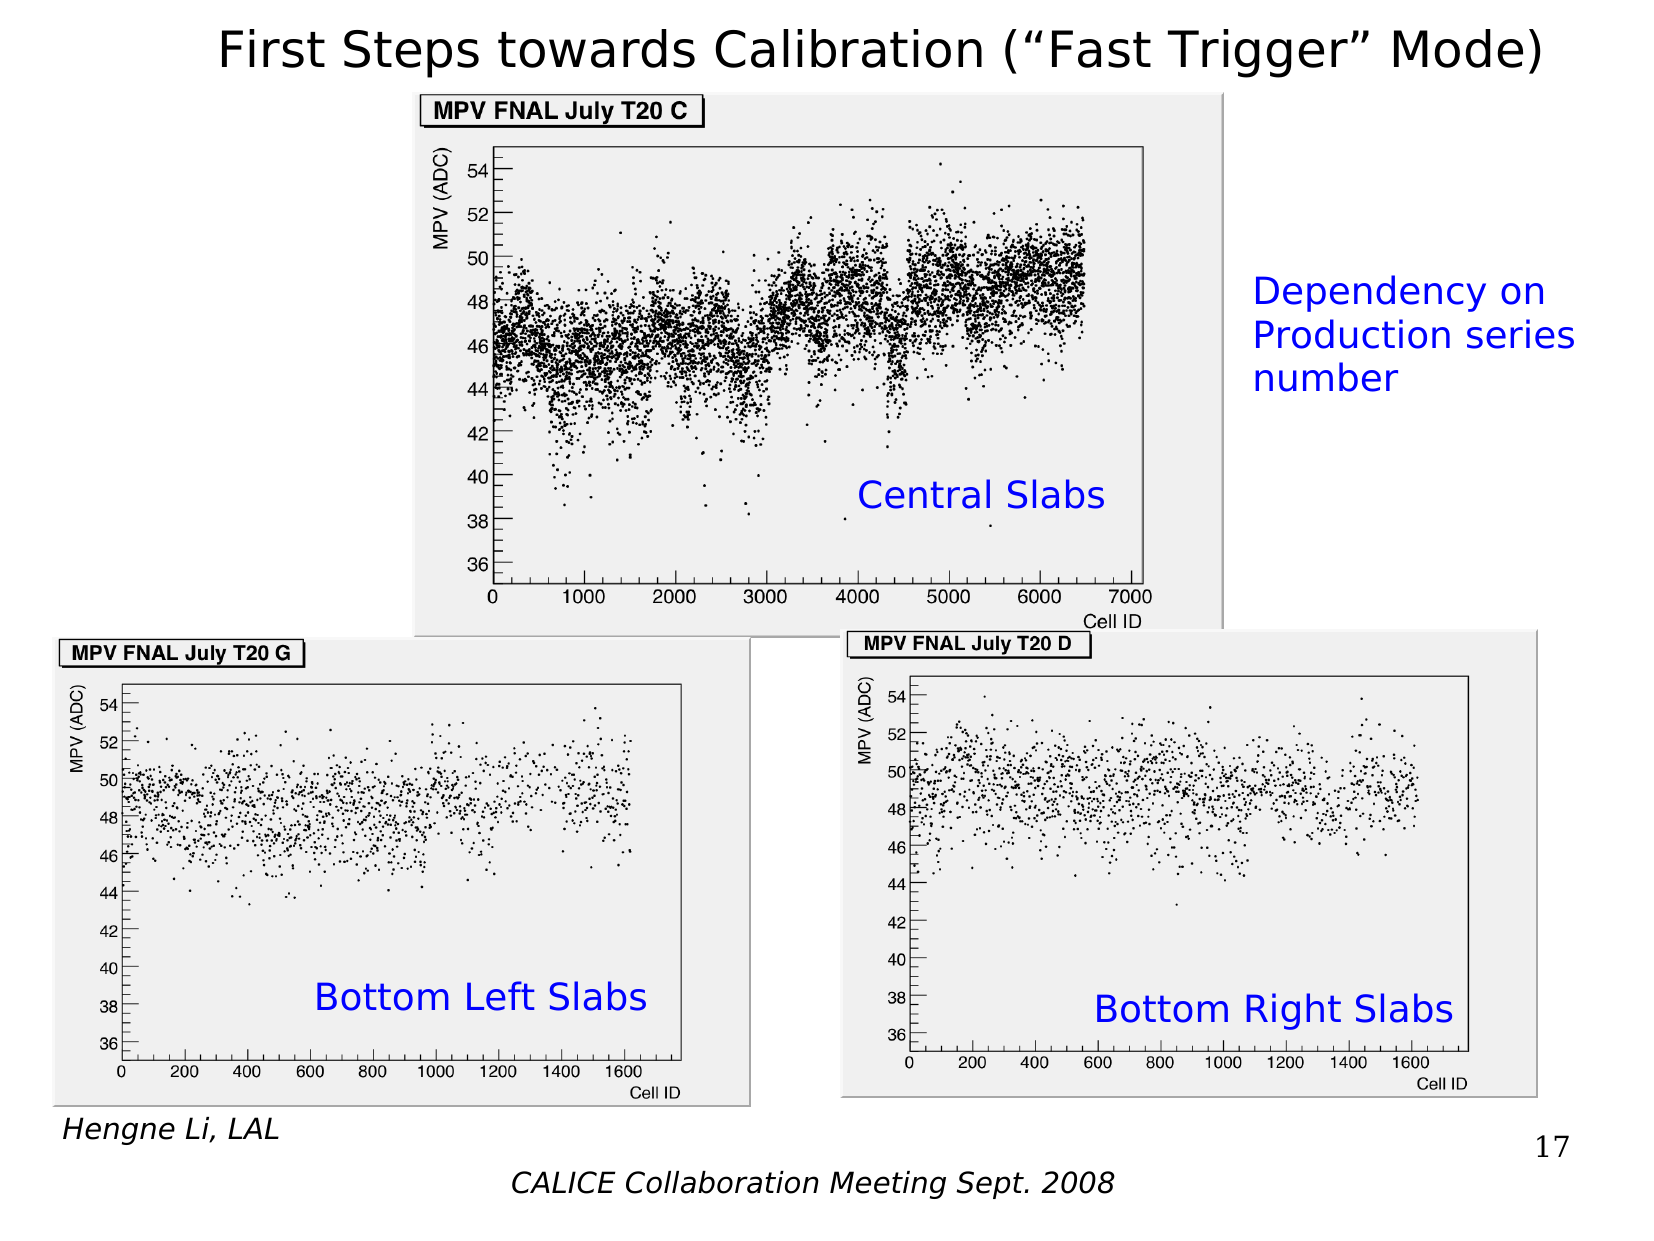

First Steps towards Calibration (“Fast Trigger” Mode)
Dependency on
Production series
number
Central Slabs
Bottom Left Slabs
Bottom Right Slabs
Hengne Li, LAL
17